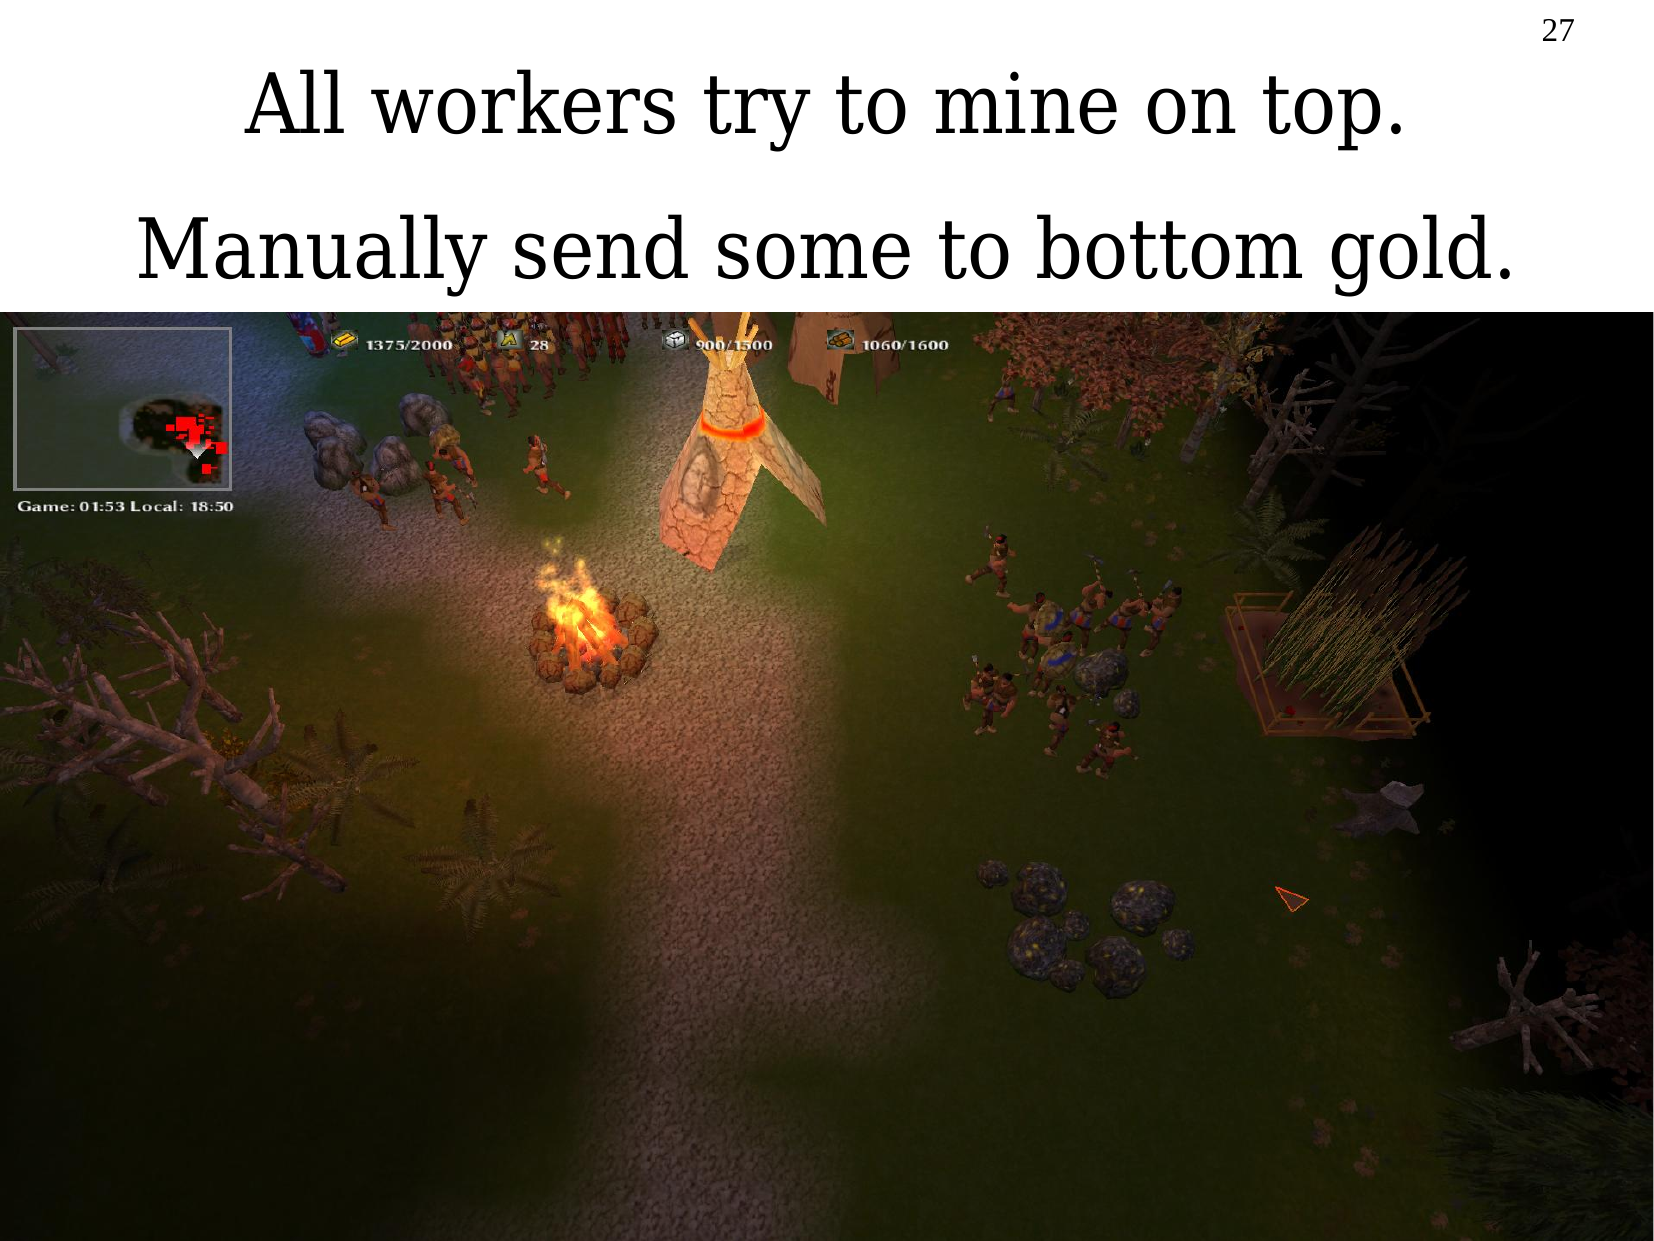

# All workers try to mine on top. Manually send some to bottom gold.